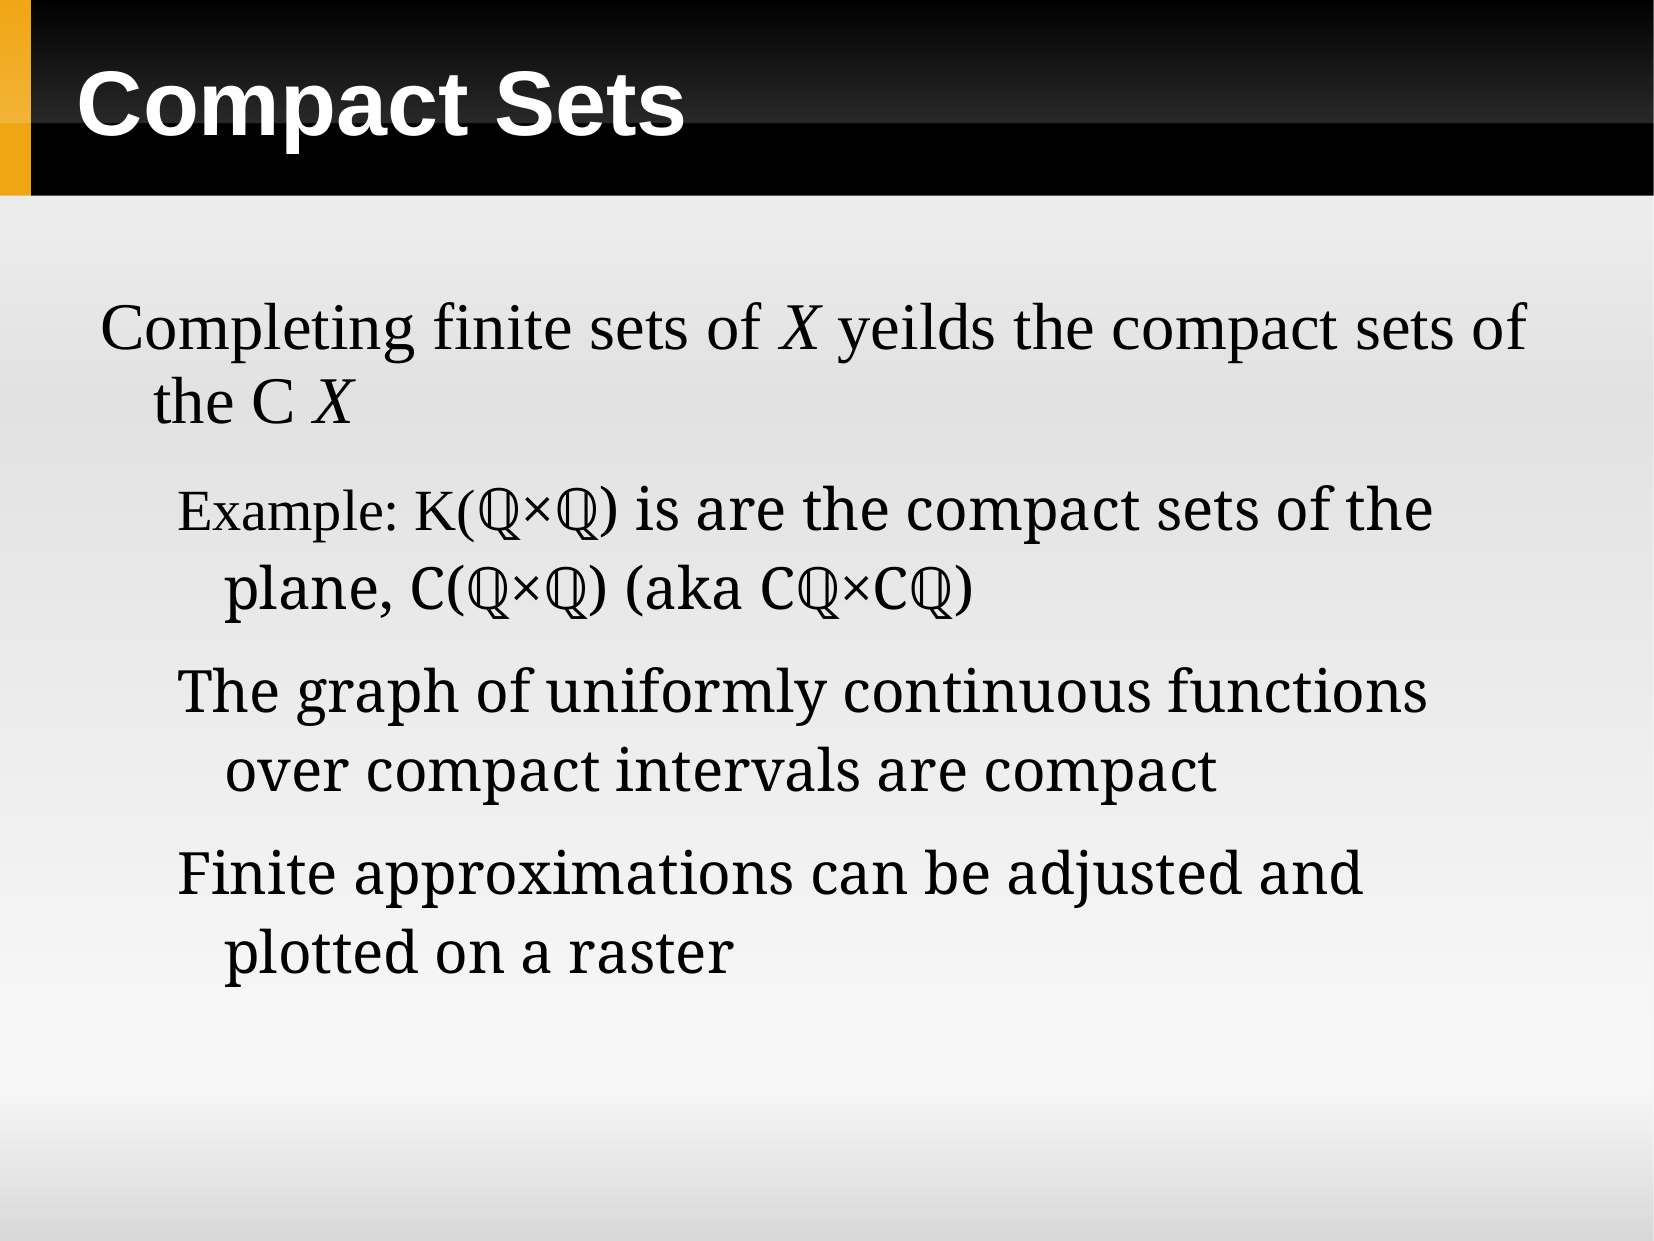

# Compact Sets
Completing finite sets of X yeilds the compact sets of the C X
Example: K(ℚ×ℚ) is are the compact sets of the plane, C(ℚ×ℚ) (aka Cℚ×Cℚ)
The graph of uniformly continuous functions over compact intervals are compact
Finite approximations can be adjusted and plotted on a raster